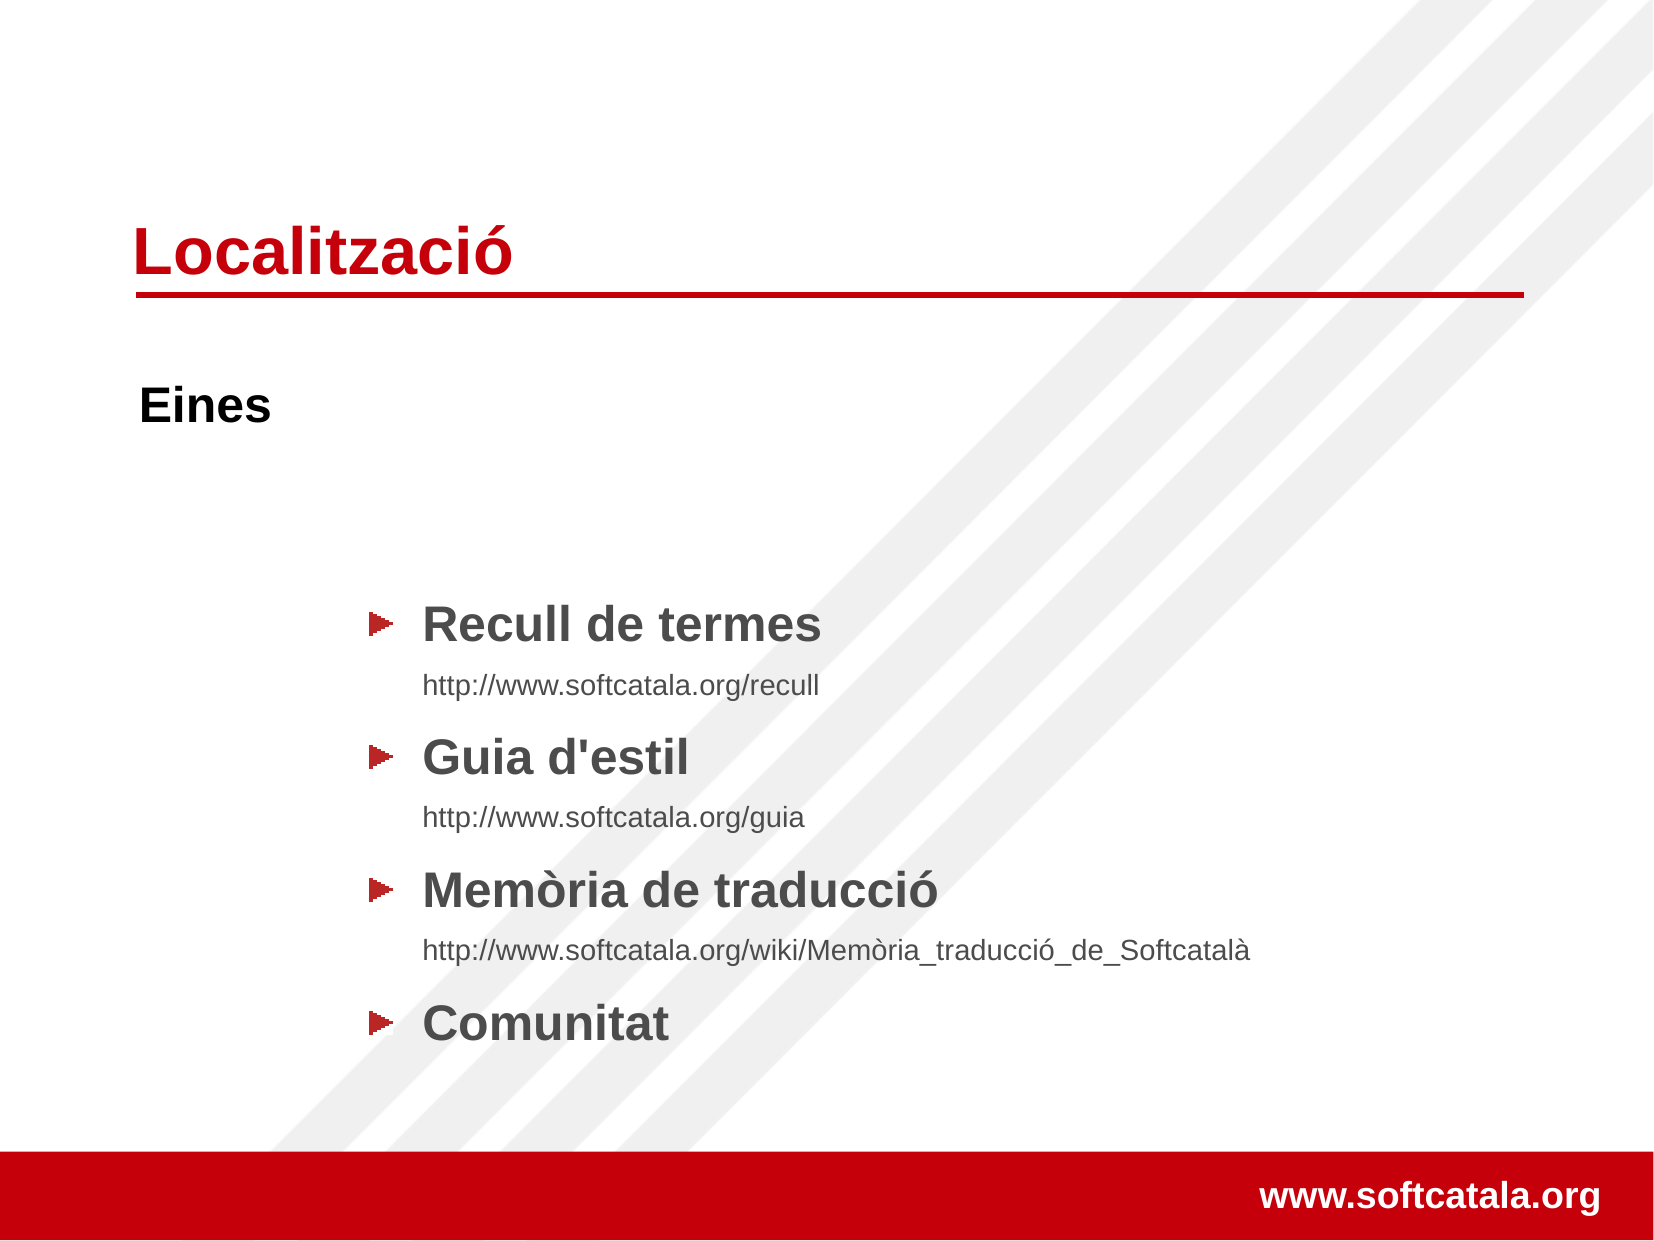

Localització
Eines
Recull de termes
http://www.softcatala.org/recull
Guia d'estil
http://www.softcatala.org/guia
Memòria de traducció
http://www.softcatala.org/wiki/Memòria_traducció_de_Softcatalà
Comunitat
 www.softcatala.org